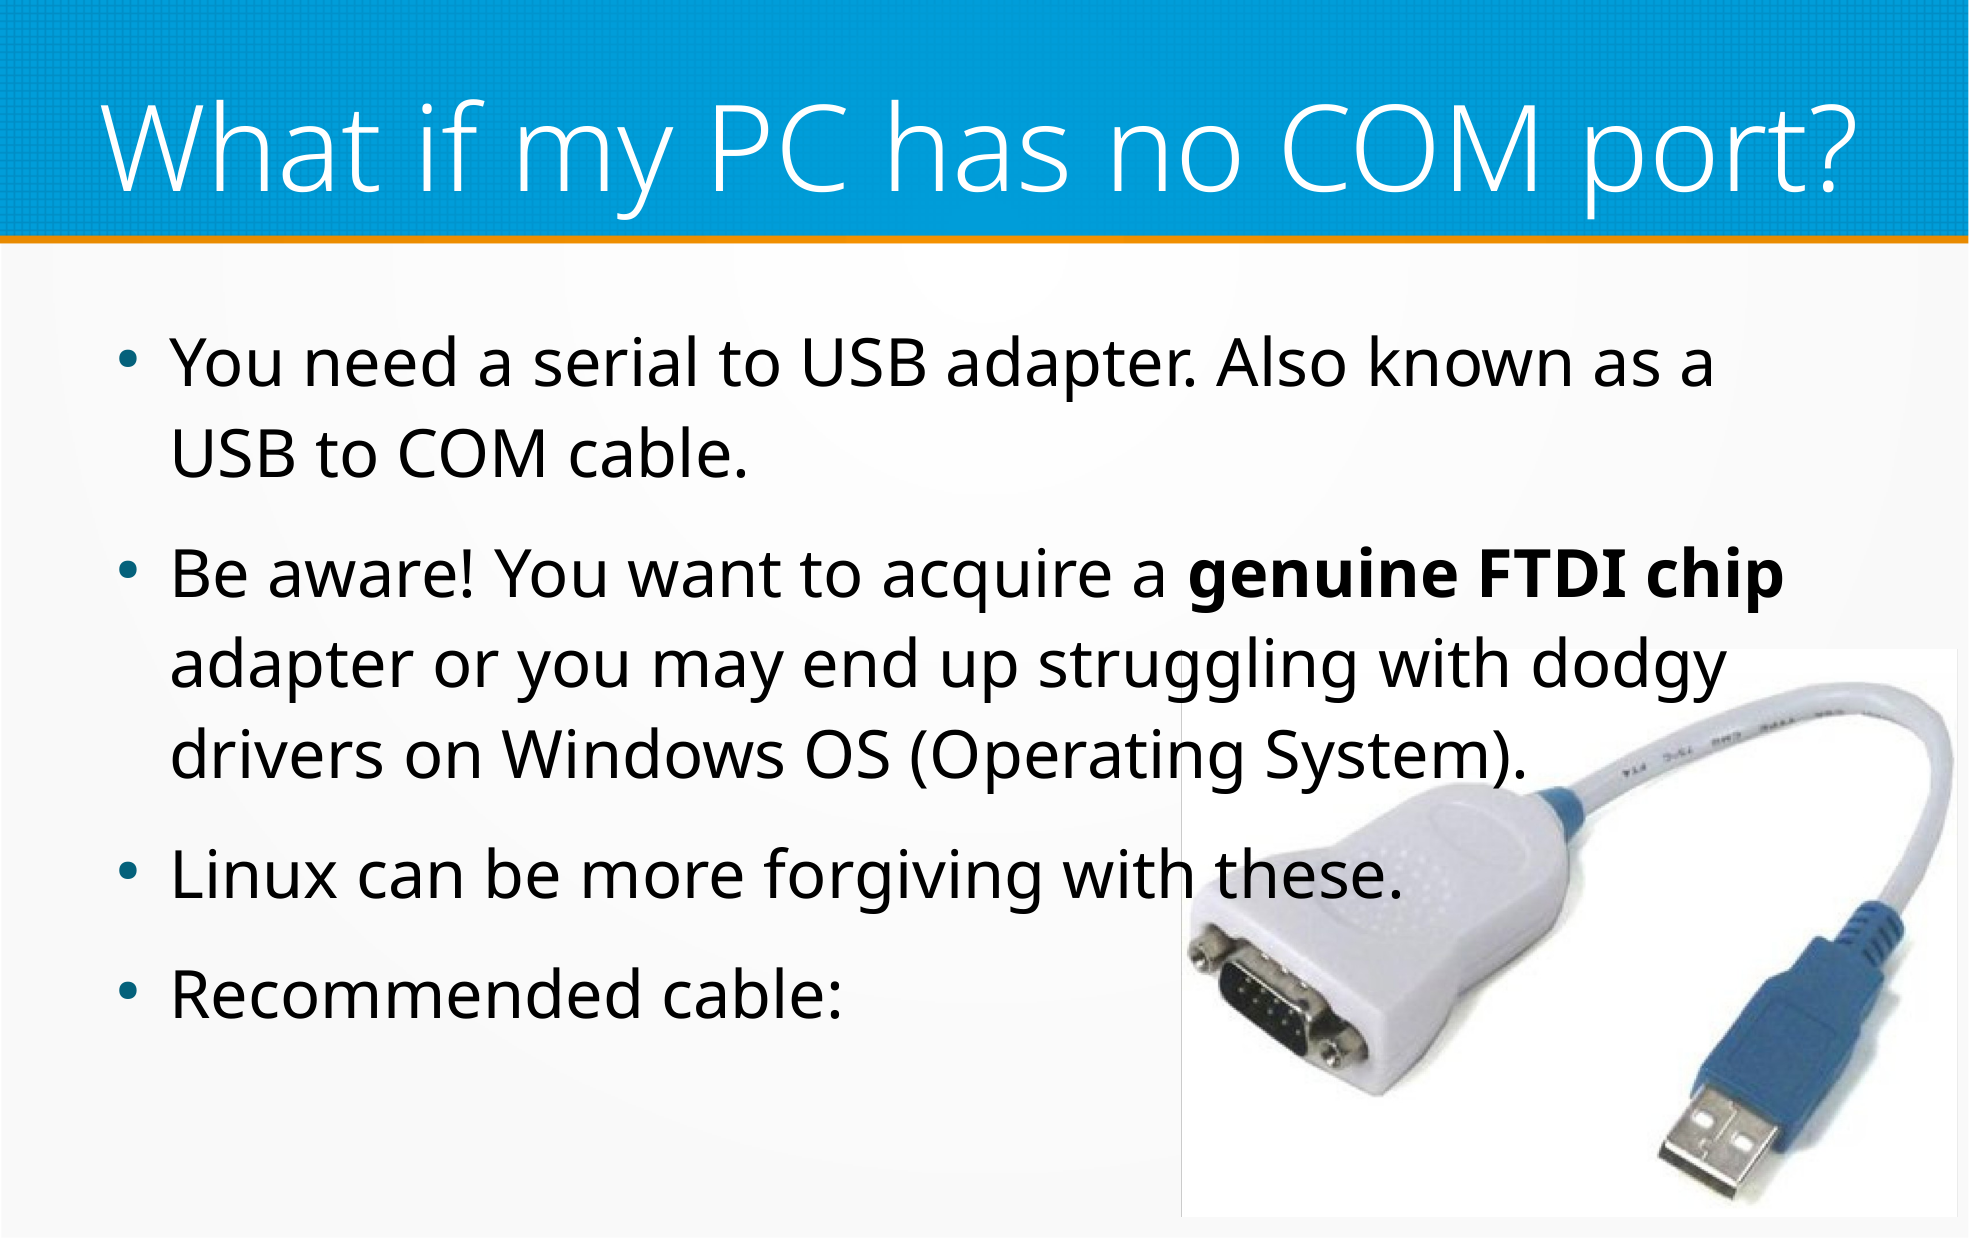

# What if my PC has no COM port?
You need a serial to USB adapter. Also known as a USB to COM cable.
Be aware! You want to acquire a genuine FTDI chip adapter or you may end up struggling with dodgy drivers on Windows OS (Operating System).
Linux can be more forgiving with these.
Recommended cable: